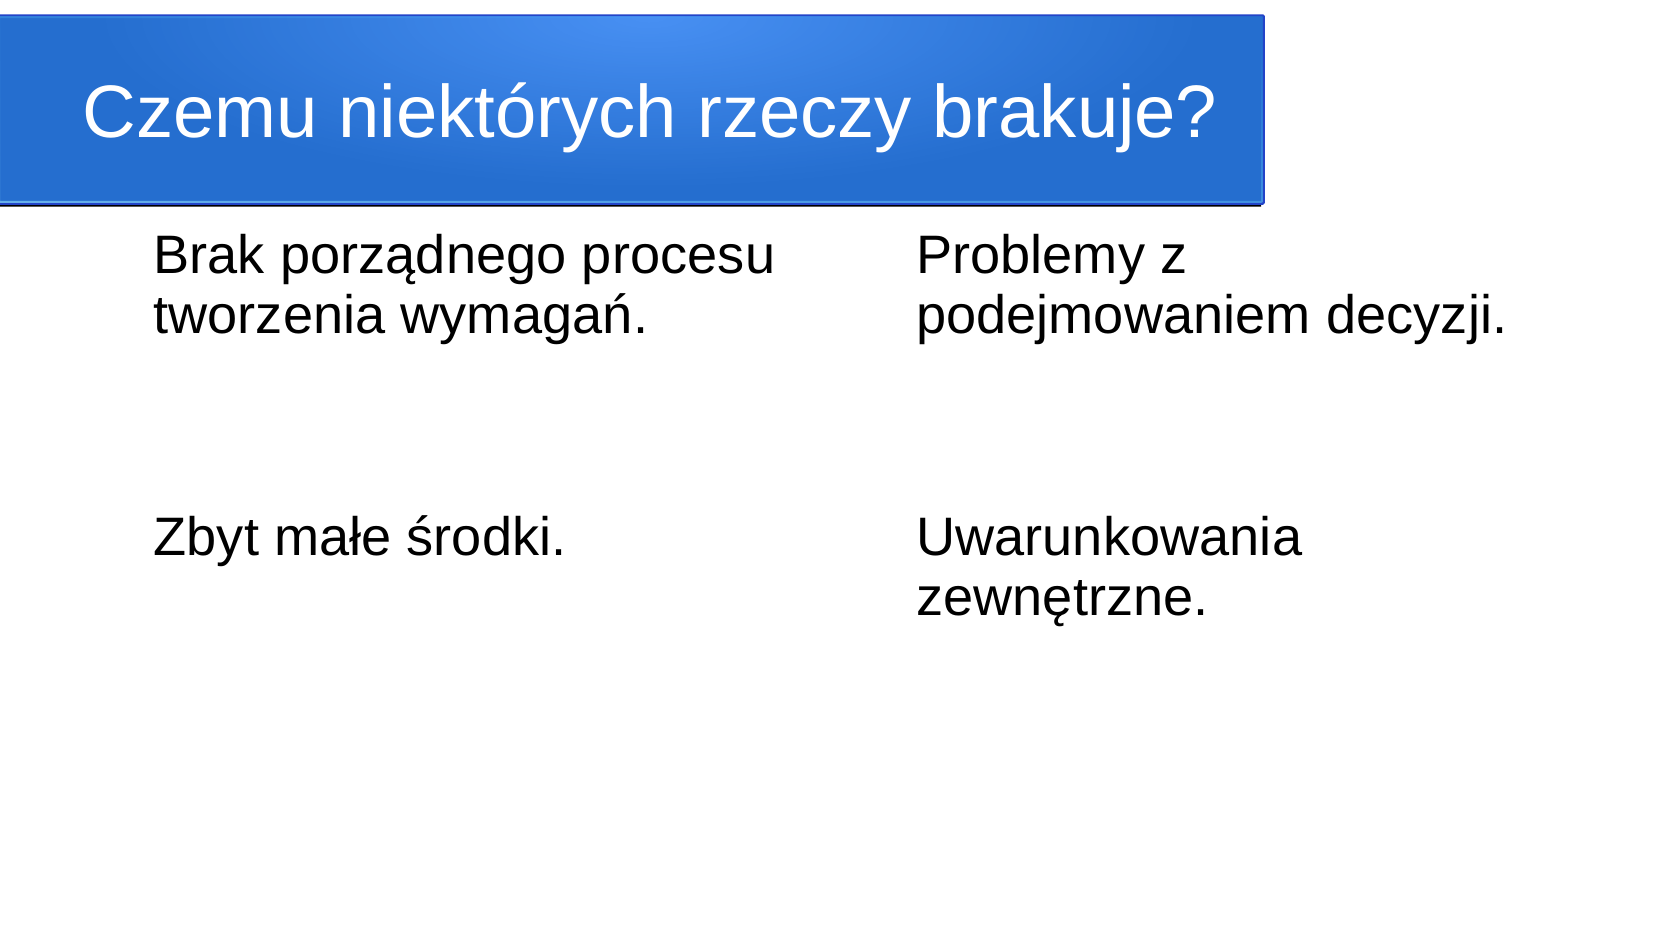

# Czemu niektórych rzeczy brakuje?
Brak porządnego procesu tworzenia wymagań.
Problemy z podejmowaniem decyzji.
Zbyt małe środki.
Uwarunkowania zewnętrzne.